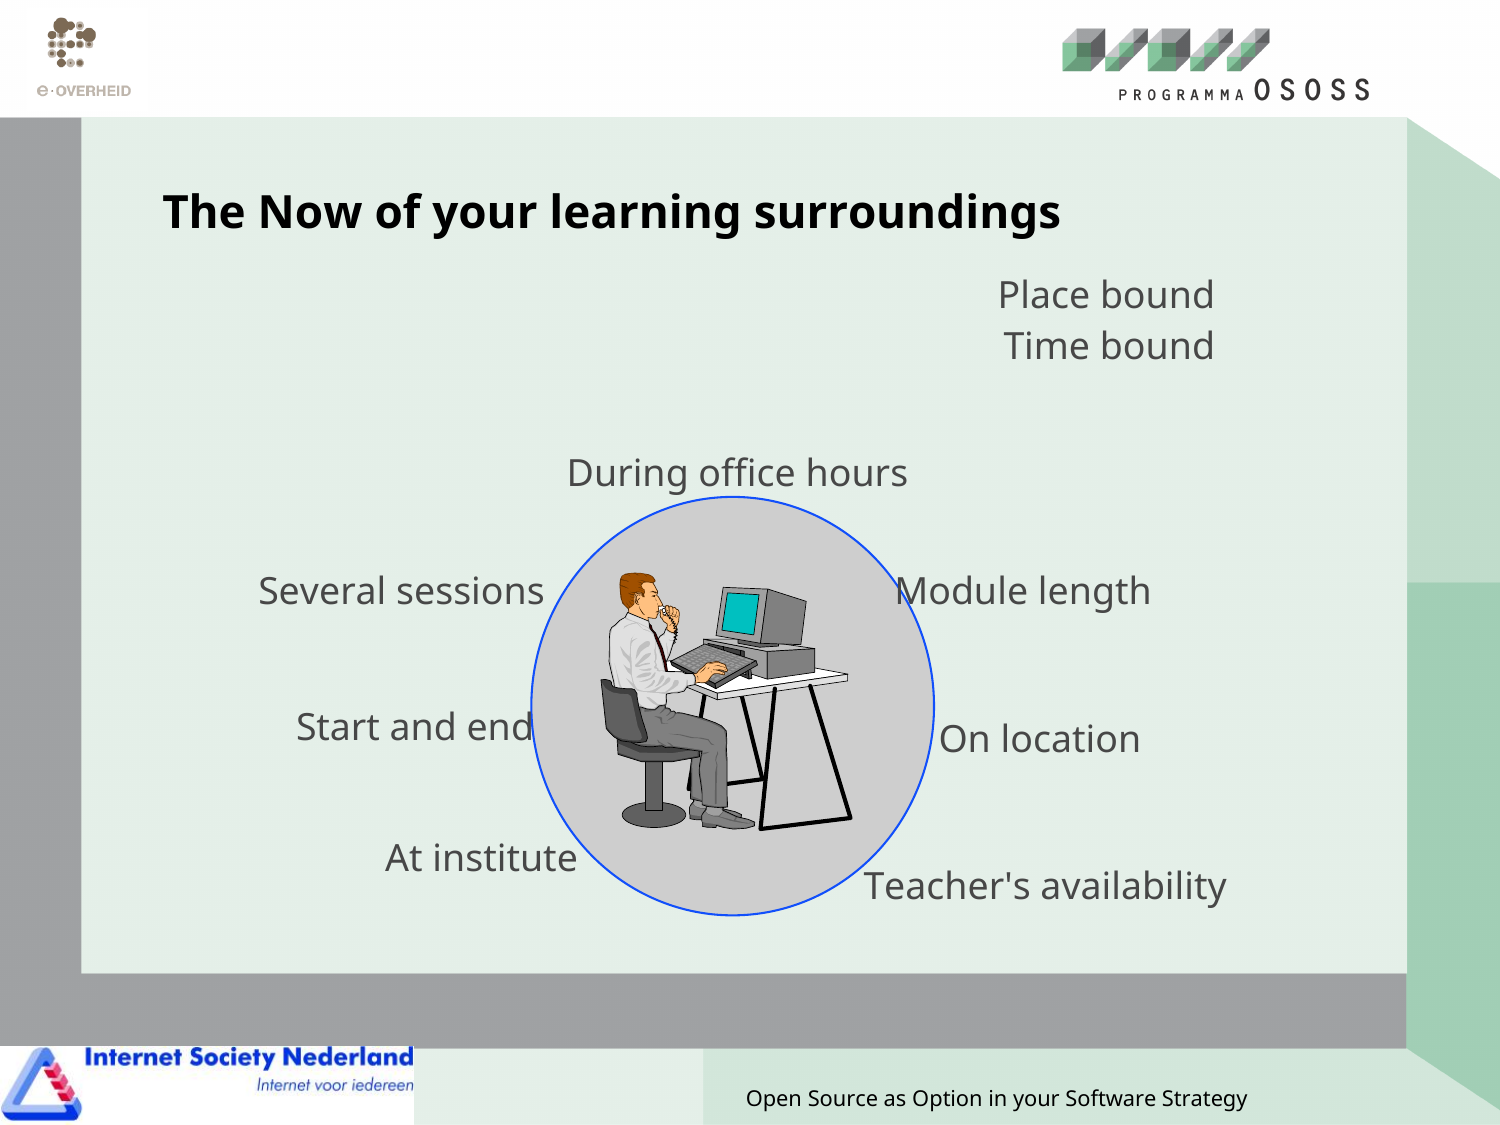

# The Now of your learning surroundings
Place bound
Time bound
During office hours
Several sessions
Module length
Start and end
On location
At institute
Teacher's availability